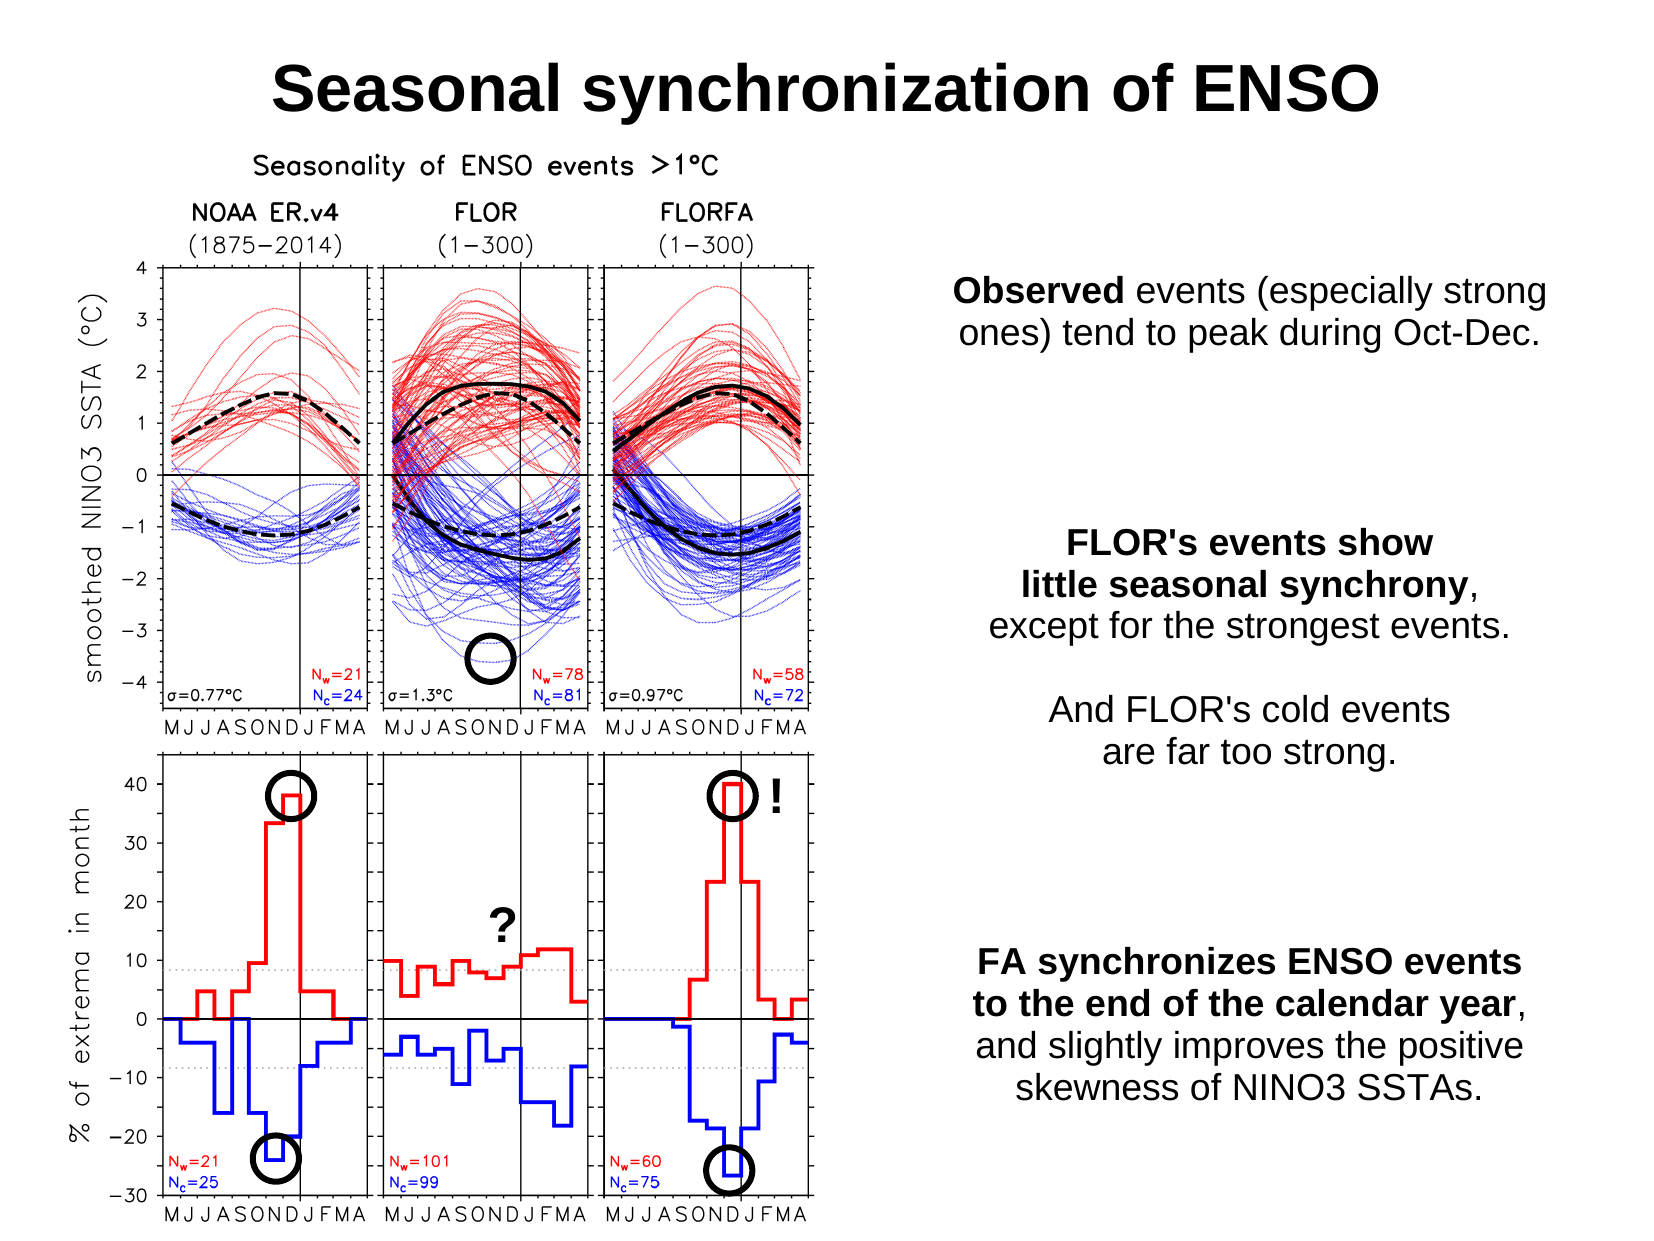

Seasonal synchronization of ENSO
Observed events (especially strong ones) tend to peak during Oct-Dec.
FLOR's events show
little seasonal synchrony,
except for the strongest events.
And FLOR's cold events
are far too strong.
!
?
FA synchronizes ENSO events
to the end of the calendar year,
and slightly improves the positive
skewness of NINO3 SSTAs.